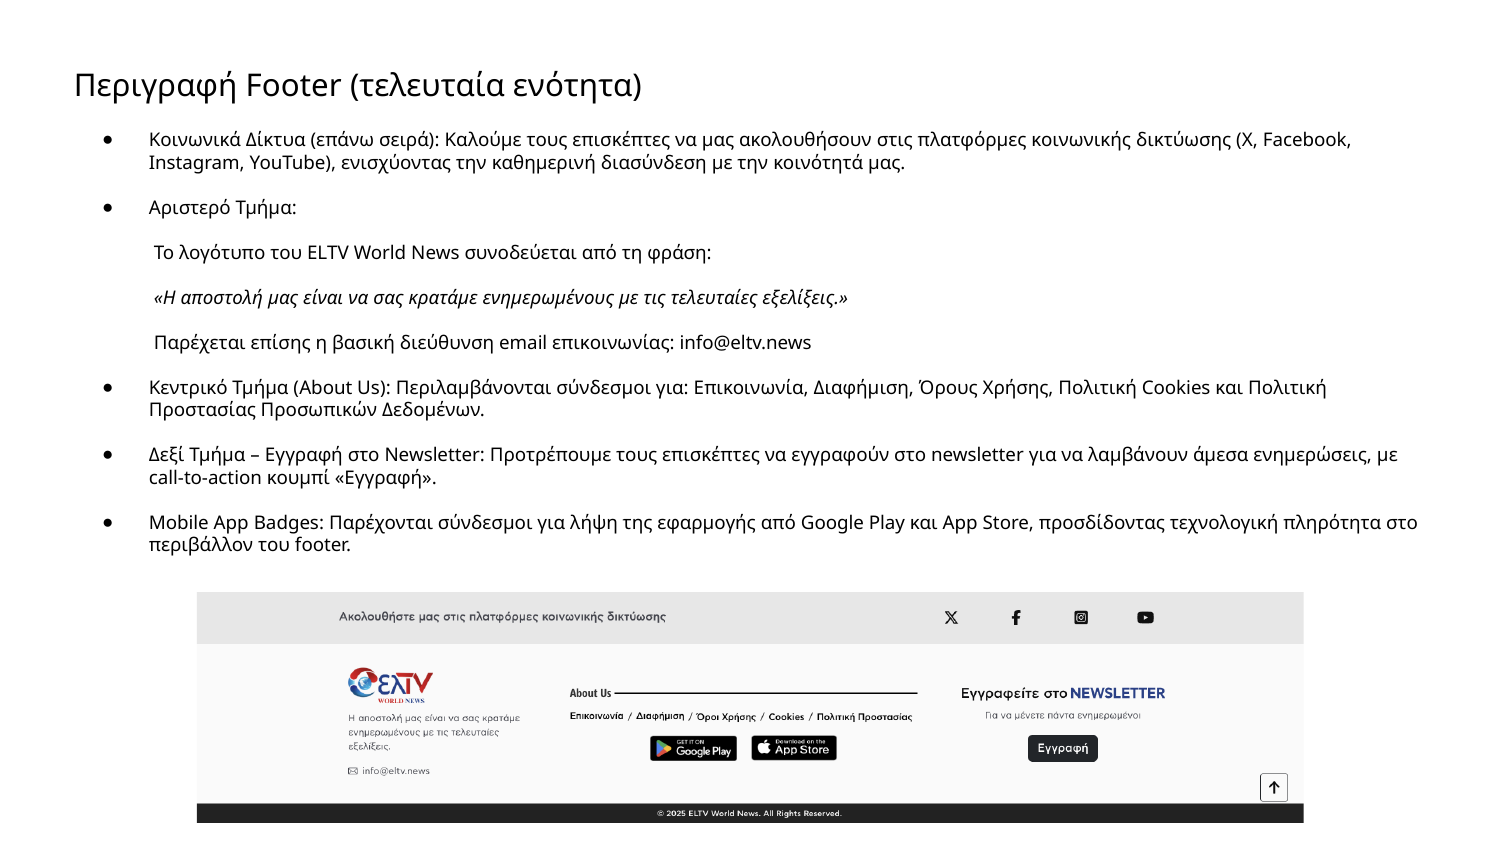

Περιγραφή Footer (τελευταία ενότητα)
Κοινωνικά Δίκτυα (επάνω σειρά): Καλούμε τους επισκέπτες να μας ακολουθήσουν στις πλατφόρμες κοινωνικής δικτύωσης (X, Facebook, Instagram, YouTube), ενισχύοντας την καθημερινή διασύνδεση με την κοινότητά μας.
Αριστερό Τμήμα:
 Το λογότυπο του ELTV World News συνοδεύεται από τη φράση:
 «Η αποστολή μας είναι να σας κρατάμε ενημερωμένους με τις τελευταίες εξελίξεις.»
 Παρέχεται επίσης η βασική διεύθυνση email επικοινωνίας: info@eltv.news
Κεντρικό Τμήμα (About Us): Περιλαμβάνονται σύνδεσμοι για: Επικοινωνία, Διαφήμιση, Όρους Χρήσης, Πολιτική Cookies και Πολιτική Προστασίας Προσωπικών Δεδομένων.
Δεξί Τμήμα – Εγγραφή στο Newsletter: Προτρέπουμε τους επισκέπτες να εγγραφούν στο newsletter για να λαμβάνουν άμεσα ενημερώσεις, με call-to-action κουμπί «Εγγραφή».
Mobile App Badges: Παρέχονται σύνδεσμοι για λήψη της εφαρμογής από Google Play και App Store, προσδίδοντας τεχνολογική πληρότητα στο περιβάλλον του footer.